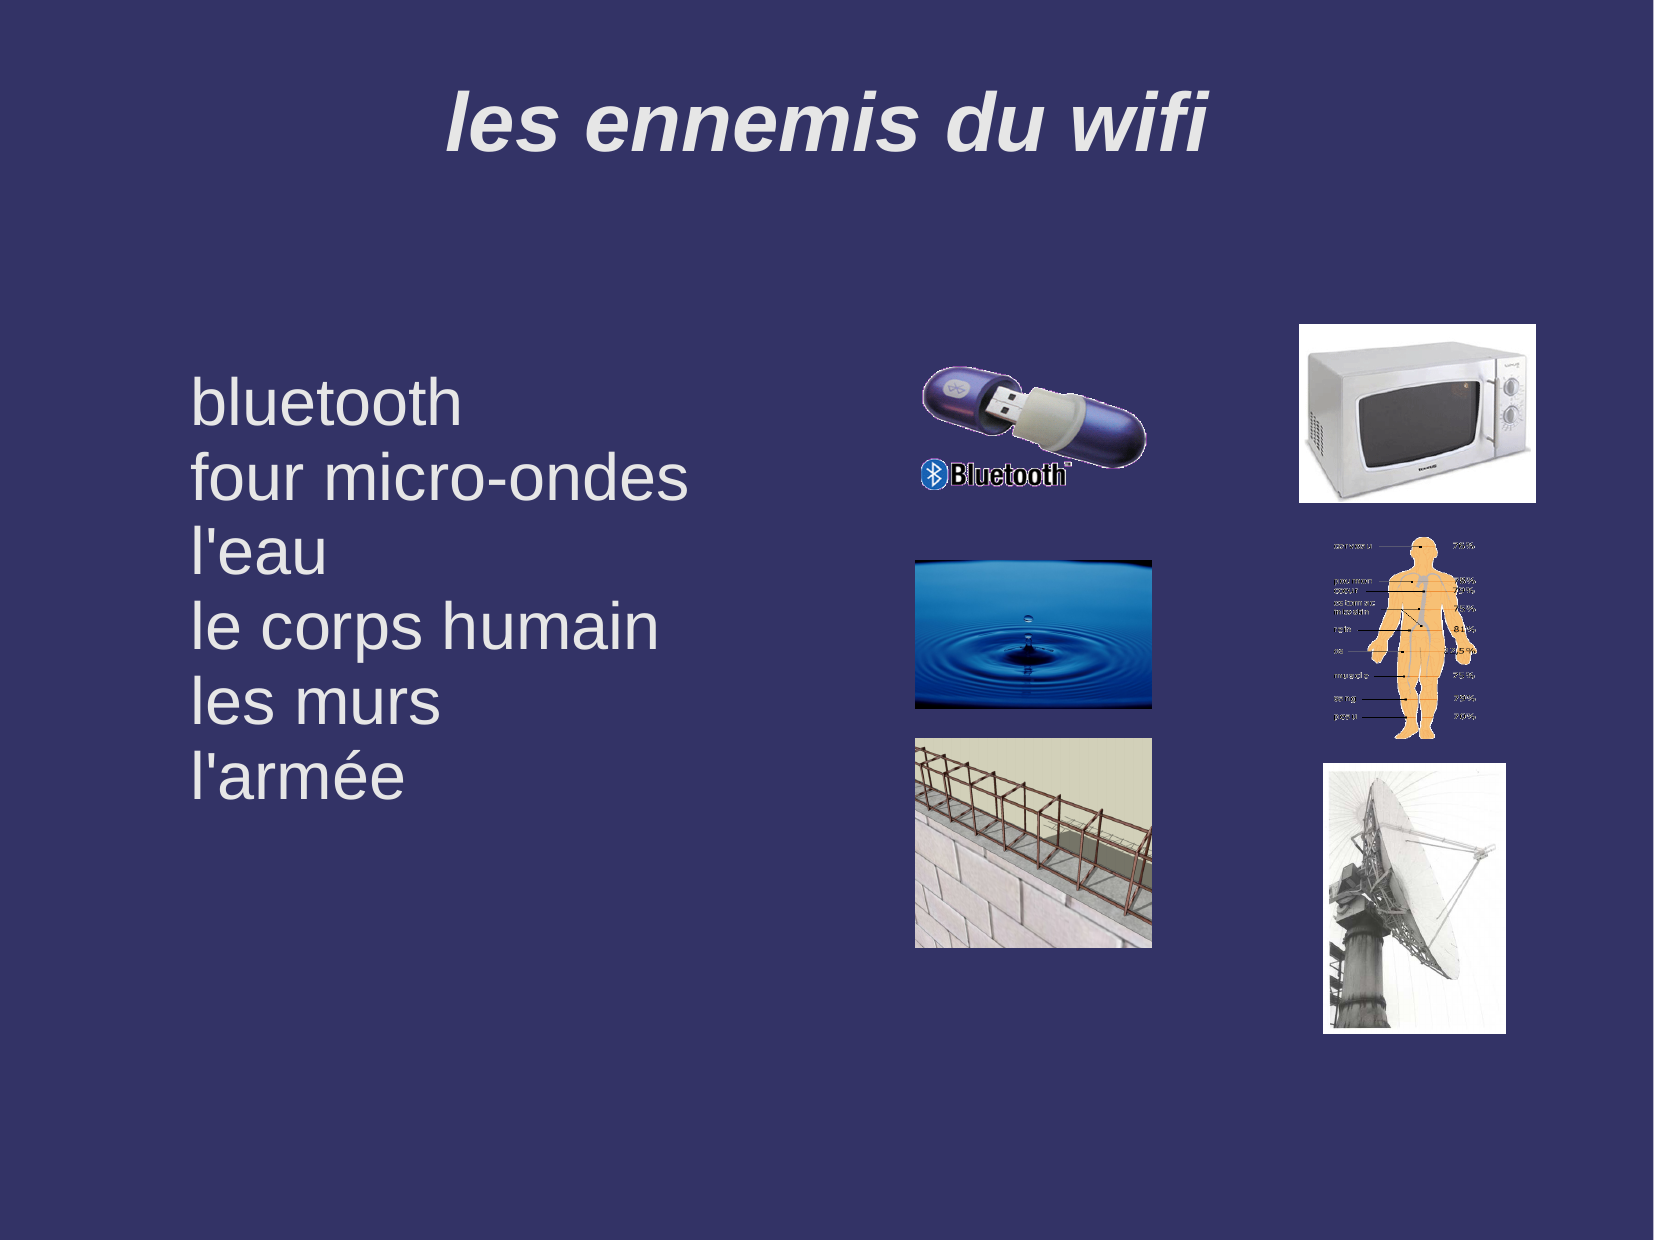

# les ennemis du wifi
bluetooth
four micro-ondes
l'eau
le corps humain
les murs
l'armée